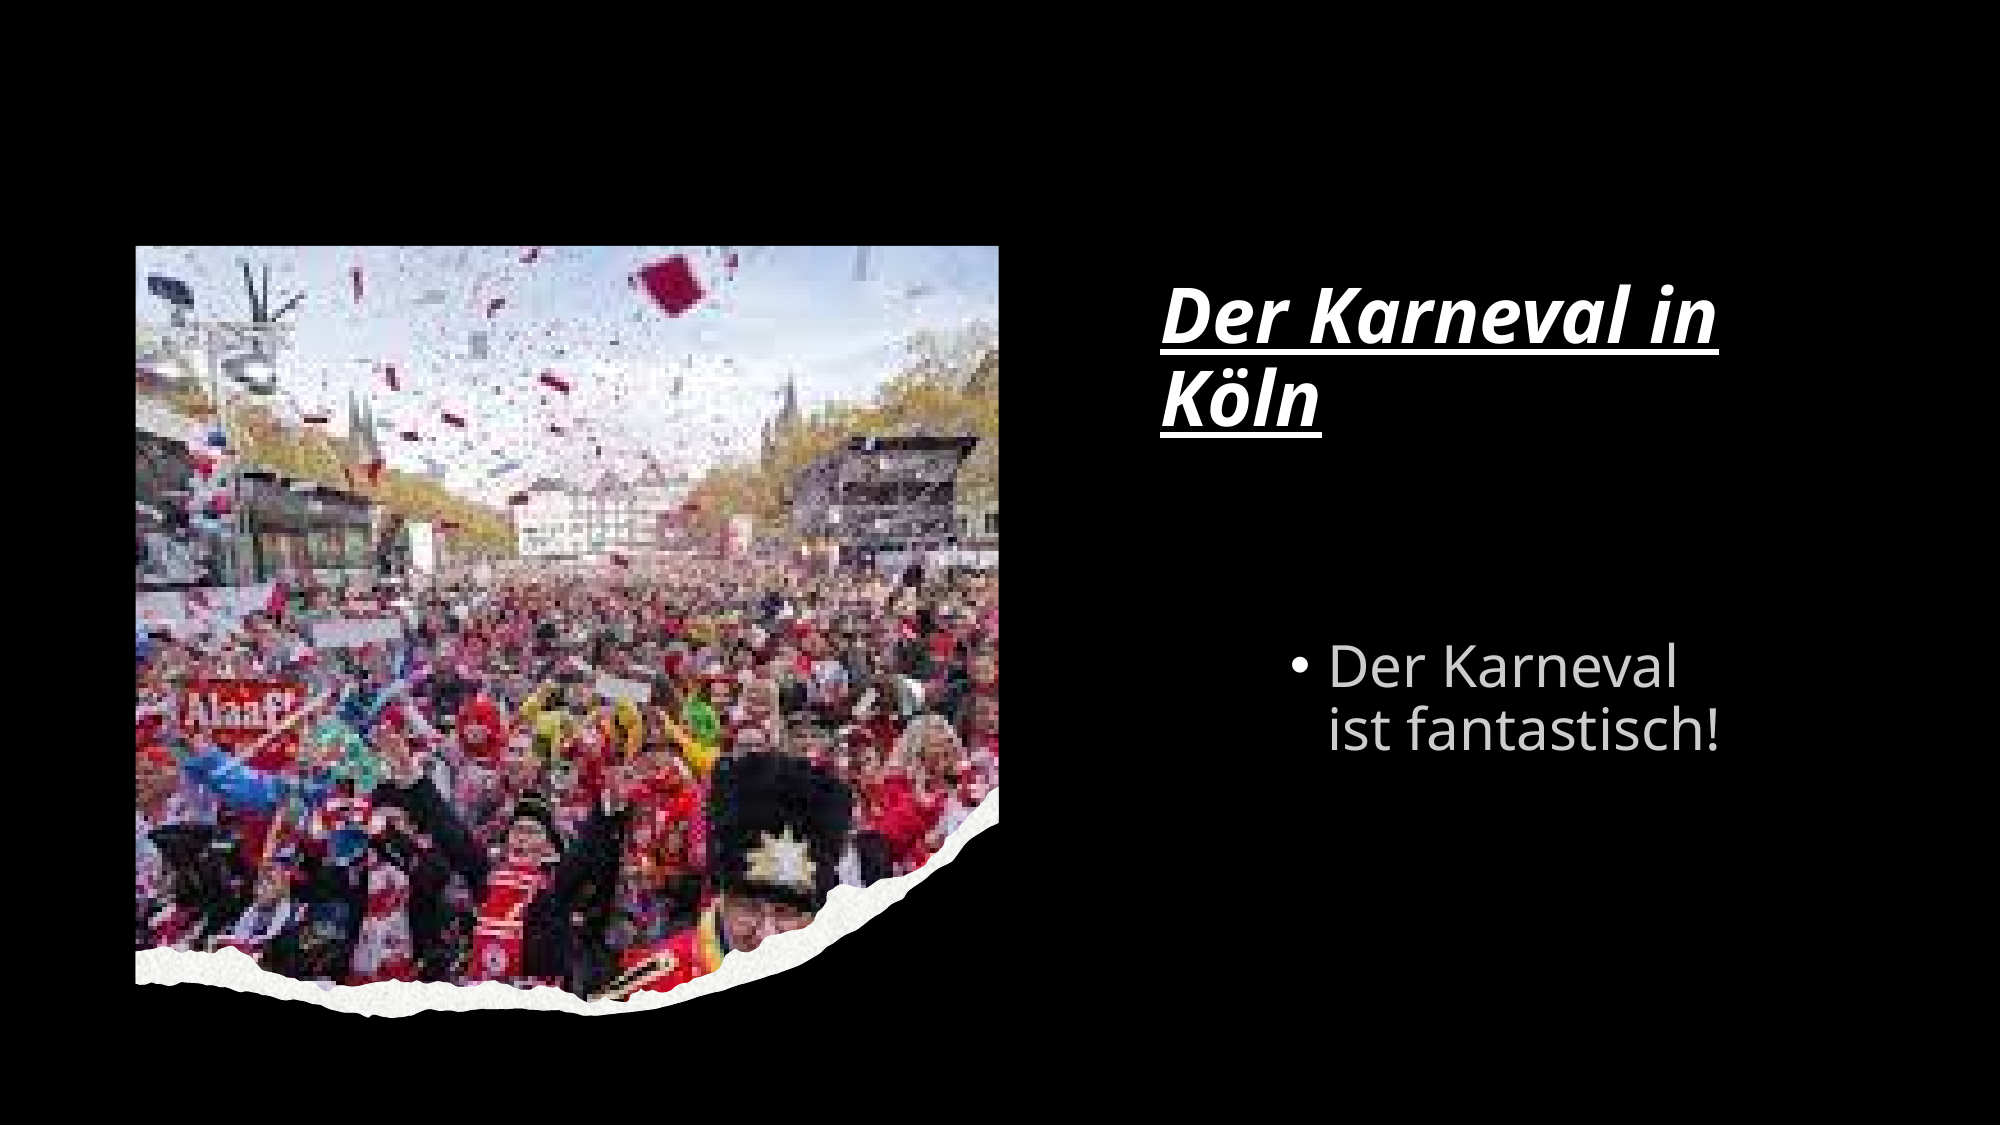

# Der Karneval in Köln
Der Karneval ist fantastisch!